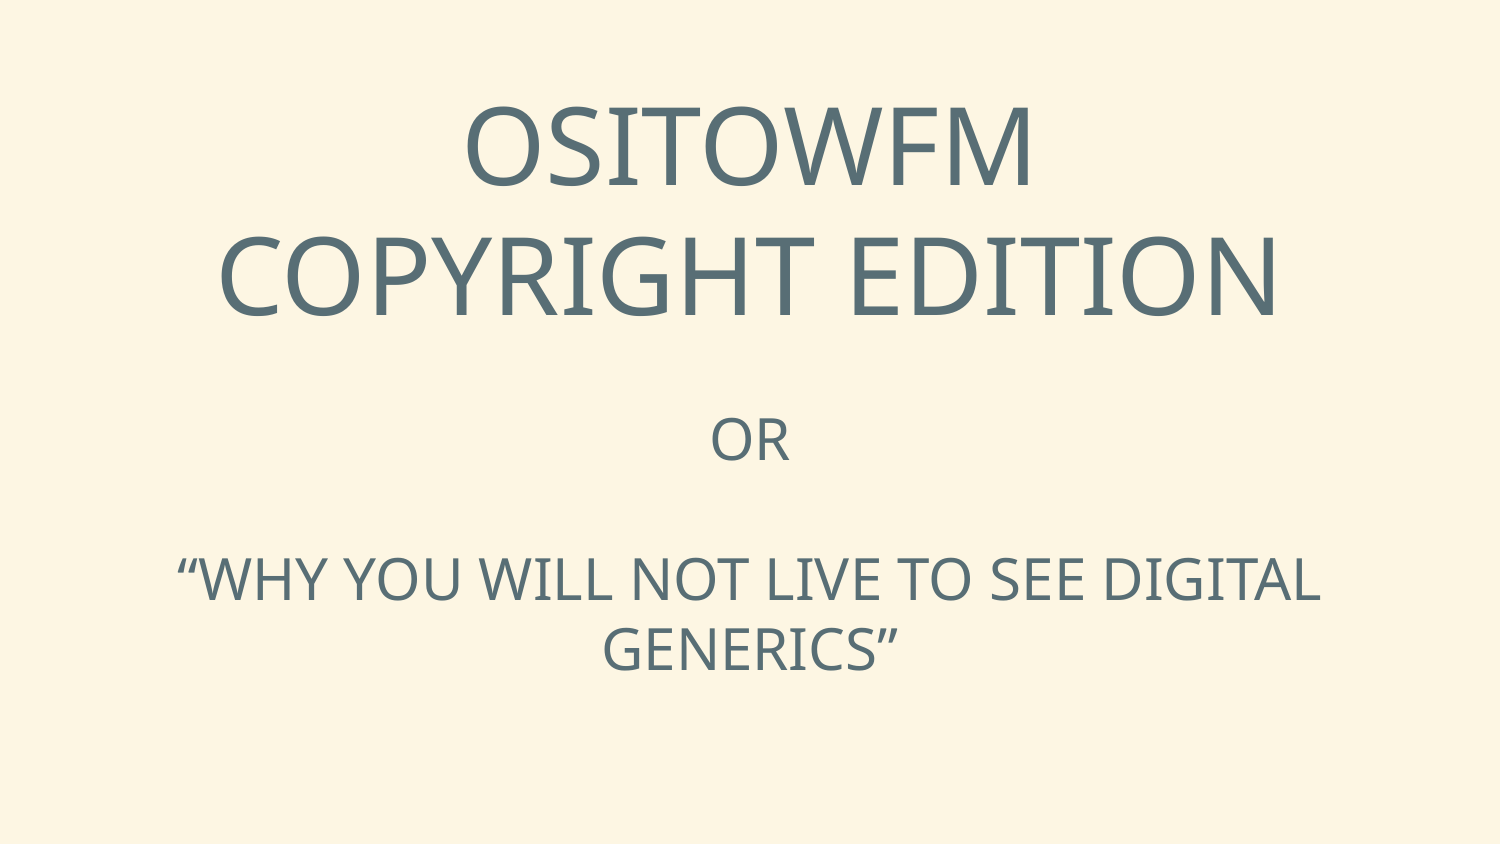

# OSITOWFM COPYRIGHT EDITION
OR
“WHY YOU WILL NOT LIVE TO SEE DIGITAL GENERICS”